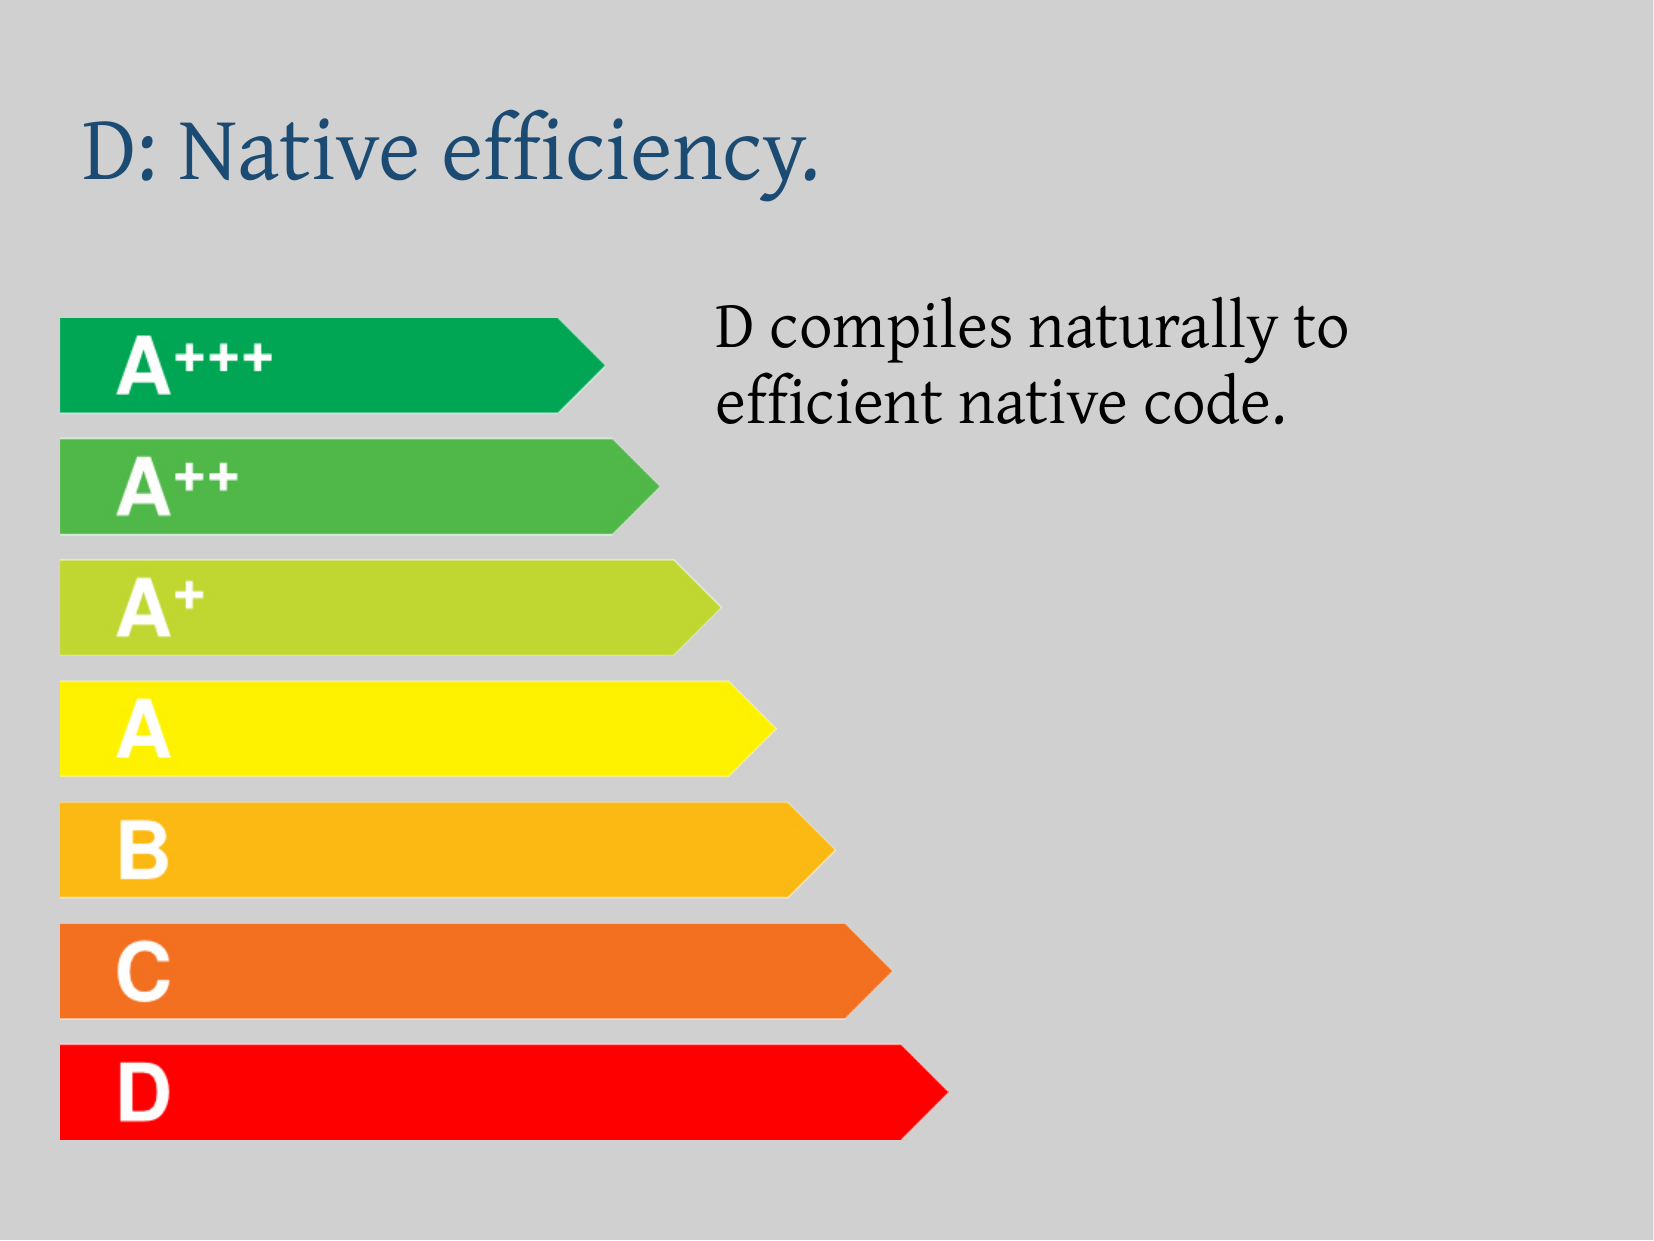

# D: Native efficiency.
D compiles naturally to efficient native code.